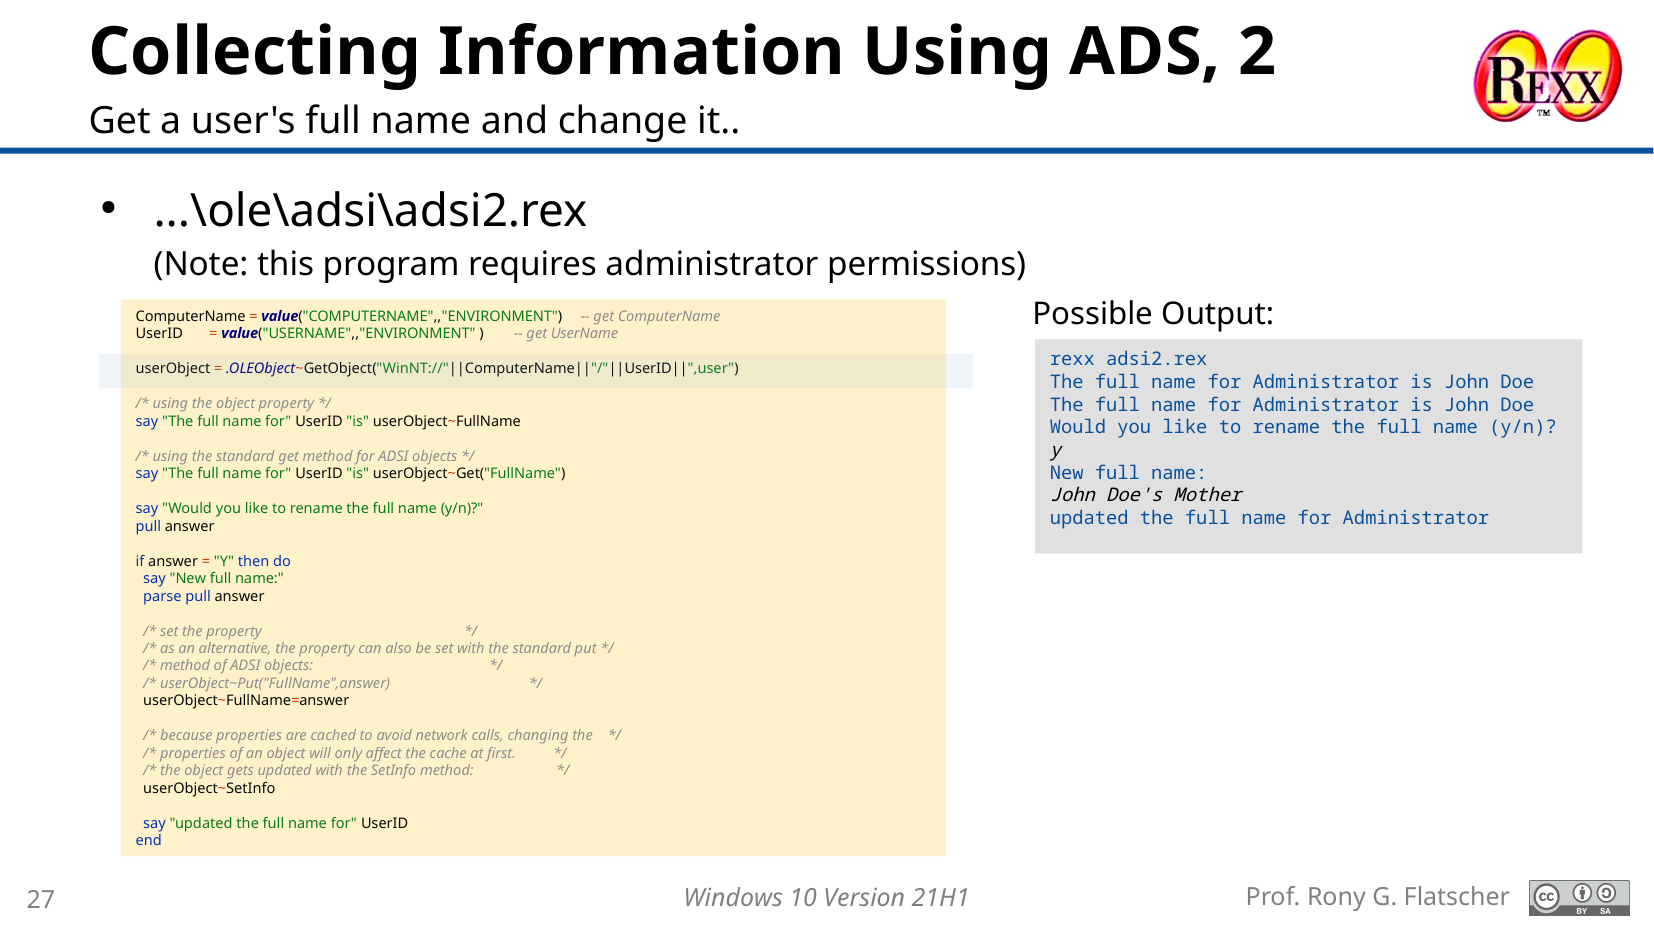

# Collecting Information Using ADS, 2 Get a user's full name and change it..
...\ole\adsi\adsi2.rex
(Note: this program requires administrator permissions)
Possible Output:
ComputerName = value("COMPUTERNAME",,"ENVIRONMENT") -- get ComputerName
UserID = value("USERNAME",,"ENVIRONMENT" ) -- get UserName
userObject = .OLEObject~GetObject("WinNT://"||ComputerName||"/"||UserID||",user")
/* using the object property */
say "The full name for" UserID "is" userObject~FullName
/* using the standard get method for ADSI objects */
say "The full name for" UserID "is" userObject~Get("FullName")
say "Would you like to rename the full name (y/n)?"
pull answer
if answer = "Y" then do
 say "New full name:"
 parse pull answer
 /* set the property */
 /* as an alternative, the property can also be set with the standard put */
 /* method of ADSI objects: */
 /* userObject~Put("FullName",answer) */
 userObject~FullName=answer
 /* because properties are cached to avoid network calls, changing the */
 /* properties of an object will only affect the cache at first. */
 /* the object gets updated with the SetInfo method: */
 userObject~SetInfo
 say "updated the full name for" UserID
end
rexx adsi2.rex
The full name for Administrator is John Doe
The full name for Administrator is John Doe
Would you like to rename the full name (y/n)?
y
New full name:
John Doe's Mother
updated the full name for Administrator
Windows 10 Version 21H1